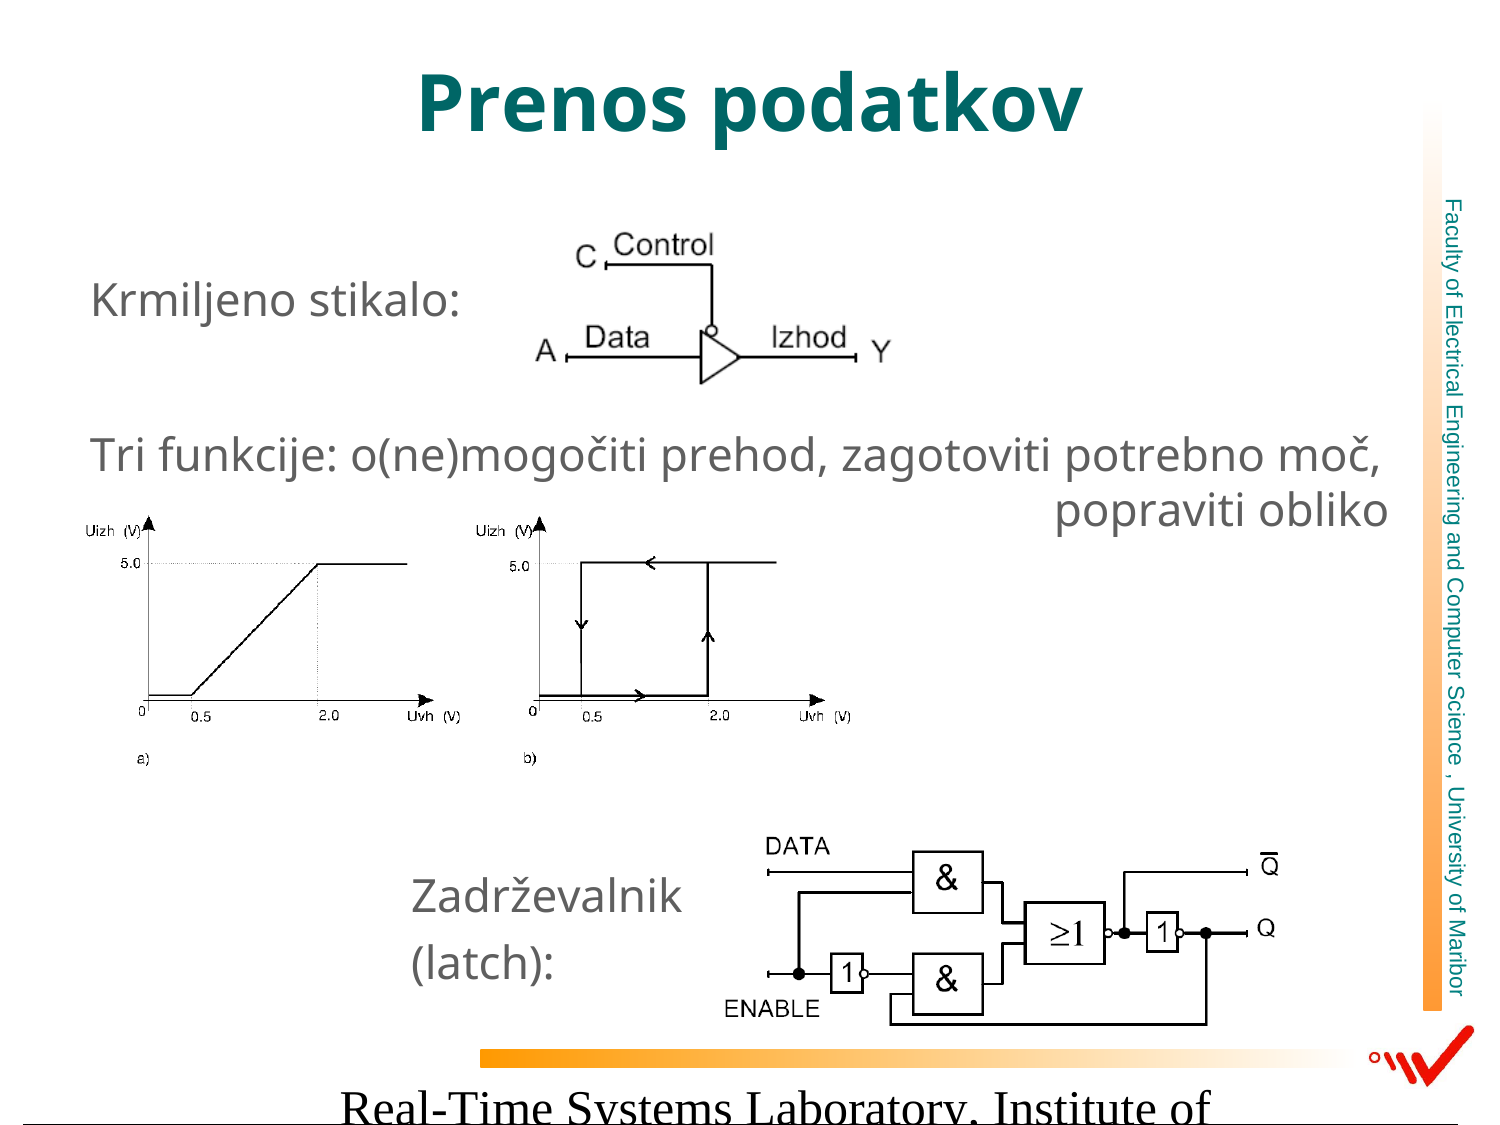

# Prenos podatkov
Krmiljeno stikalo:
Tri funkcije: o(ne)mogočiti prehod, zagotoviti potrebno moč, 						popraviti obliko signala
		Zadrževalnik
		(latch):